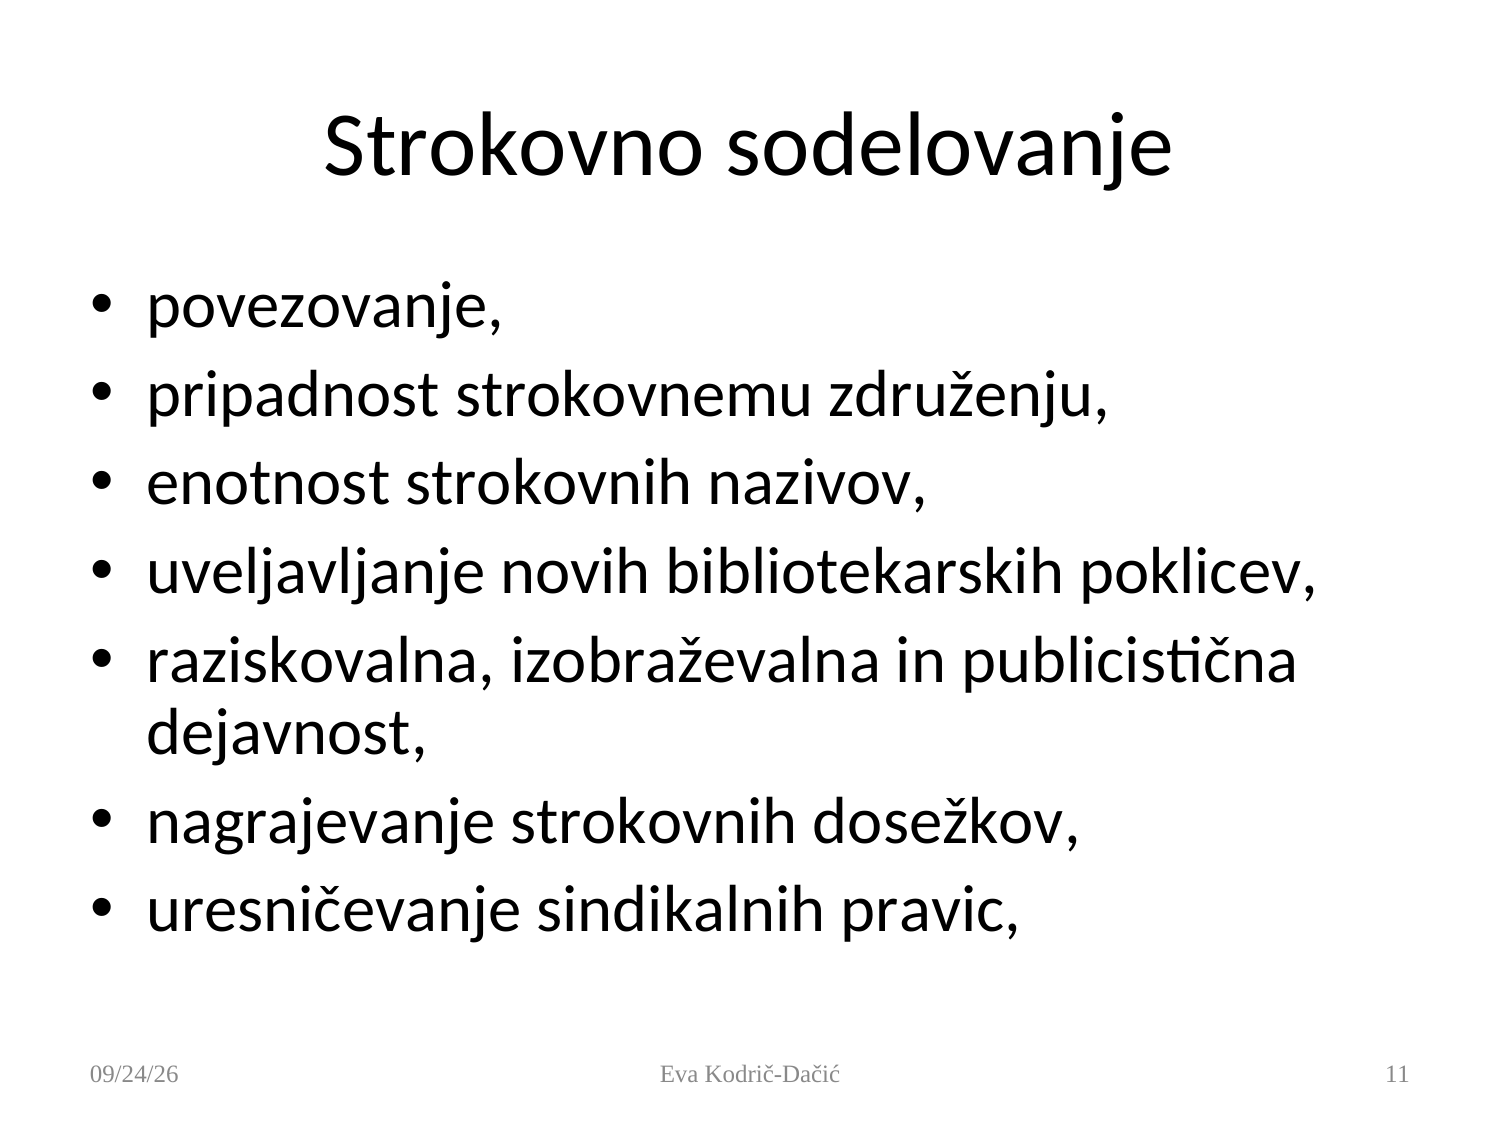

# Strokovno sodelovanje
povezovanje,
pripadnost strokovnemu združenju,
enotnost strokovnih nazivov,
uveljavljanje novih bibliotekarskih poklicev,
raziskovalna, izobraževalna in publicistična dejavnost,
nagrajevanje strokovnih dosežkov,
uresničevanje sindikalnih pravic,
Eva Kodrič-Dačić